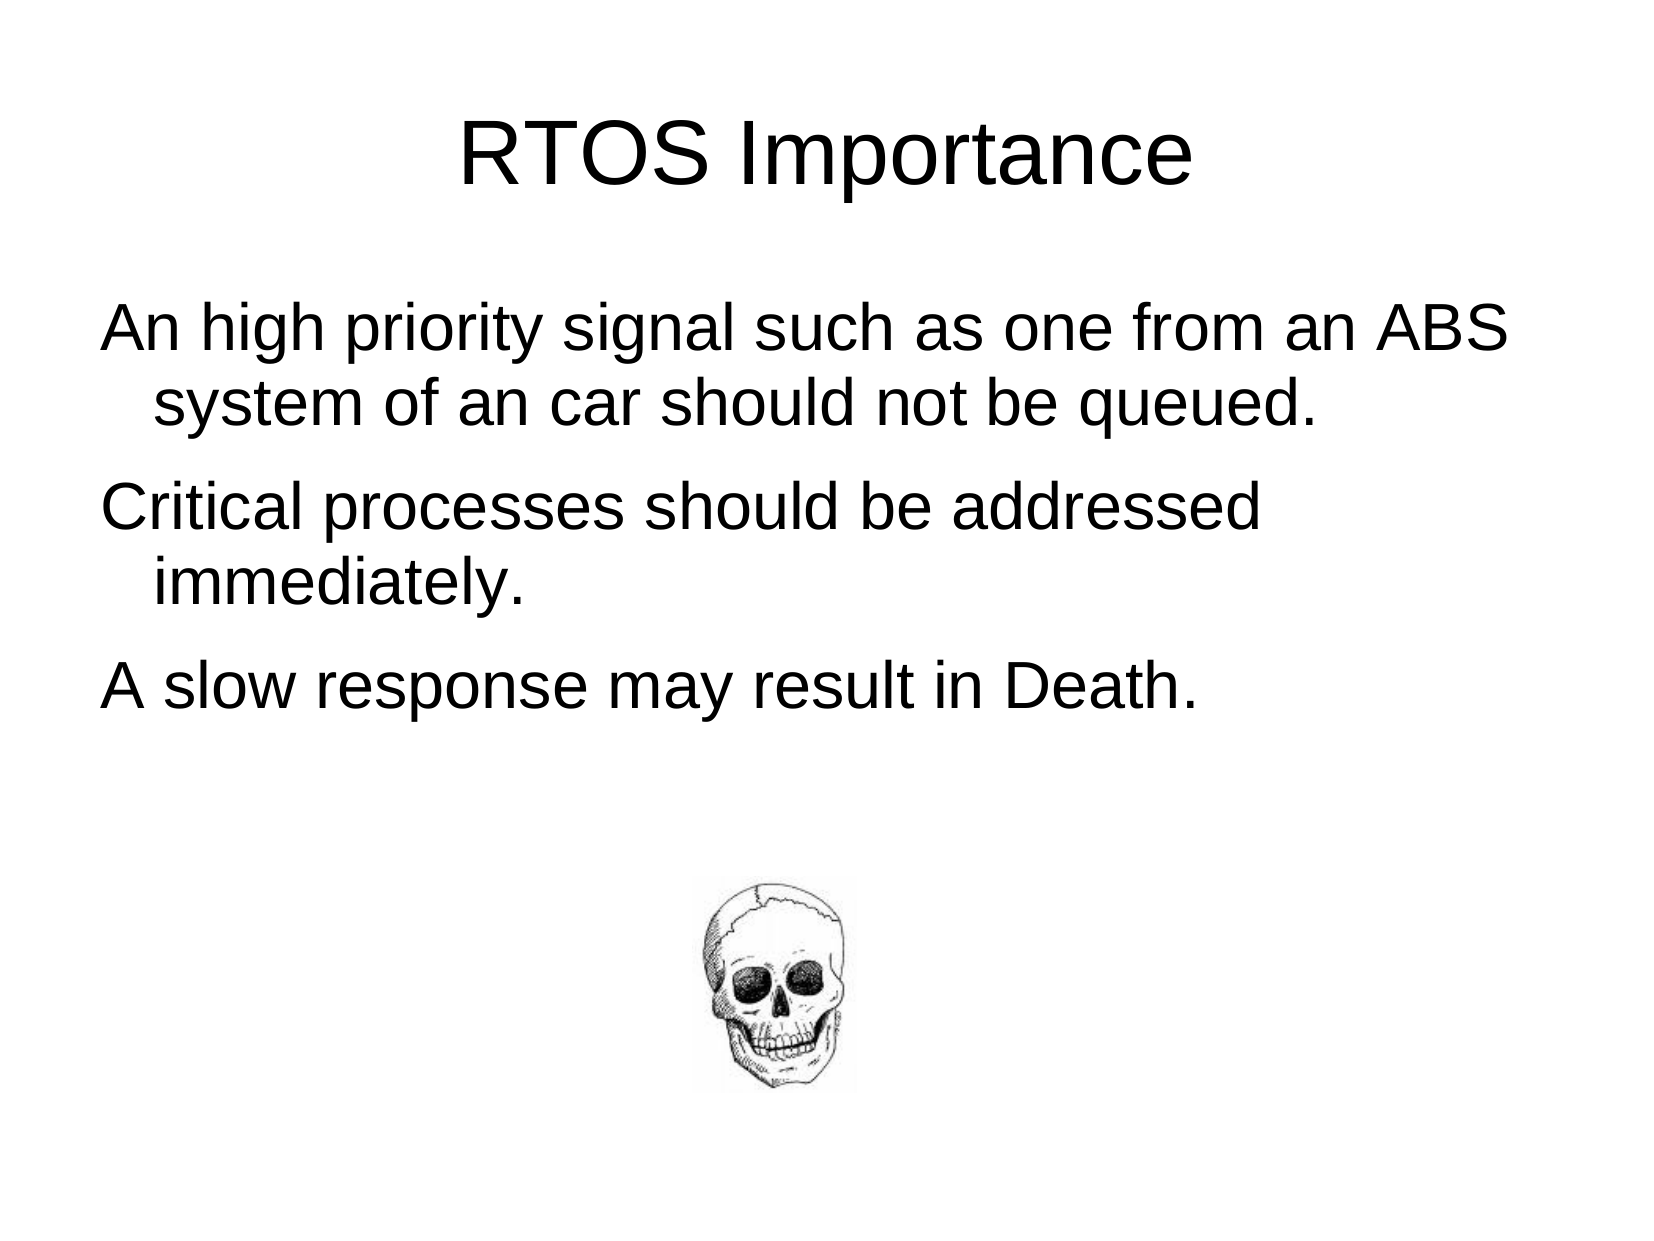

# RTOS Importance
An high priority signal such as one from an ABS system of an car should not be queued.
Critical processes should be addressed immediately.
A slow response may result in Death.